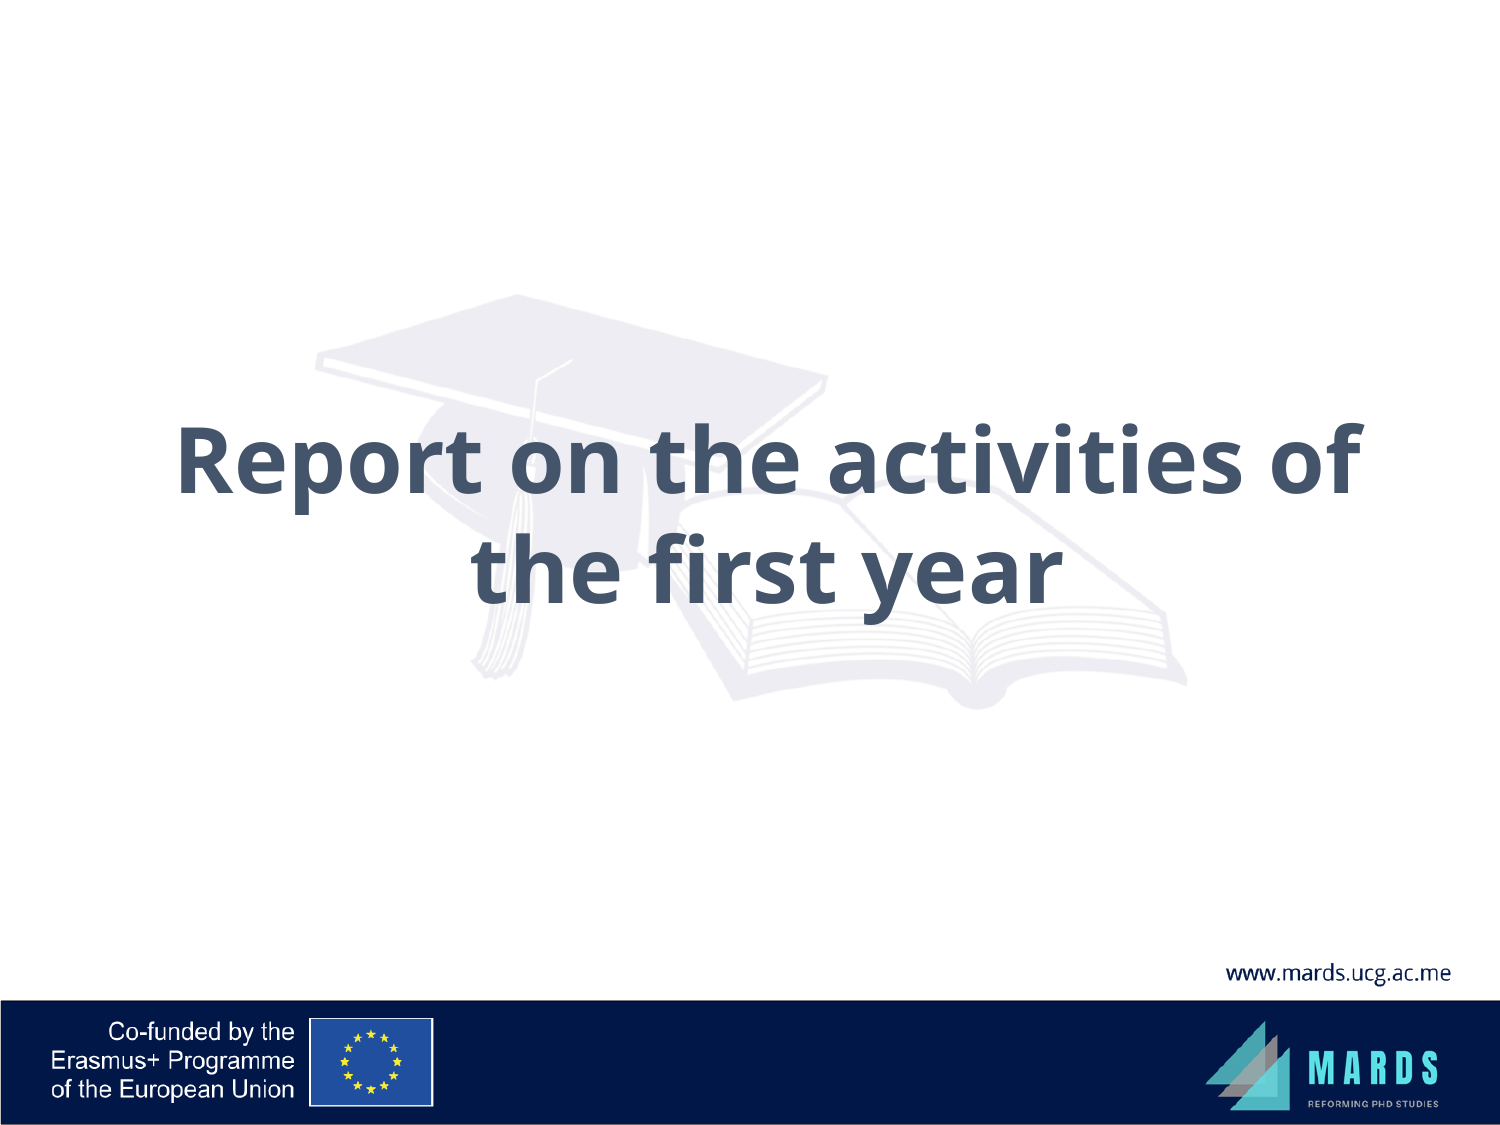

# Report on the activities of the first year